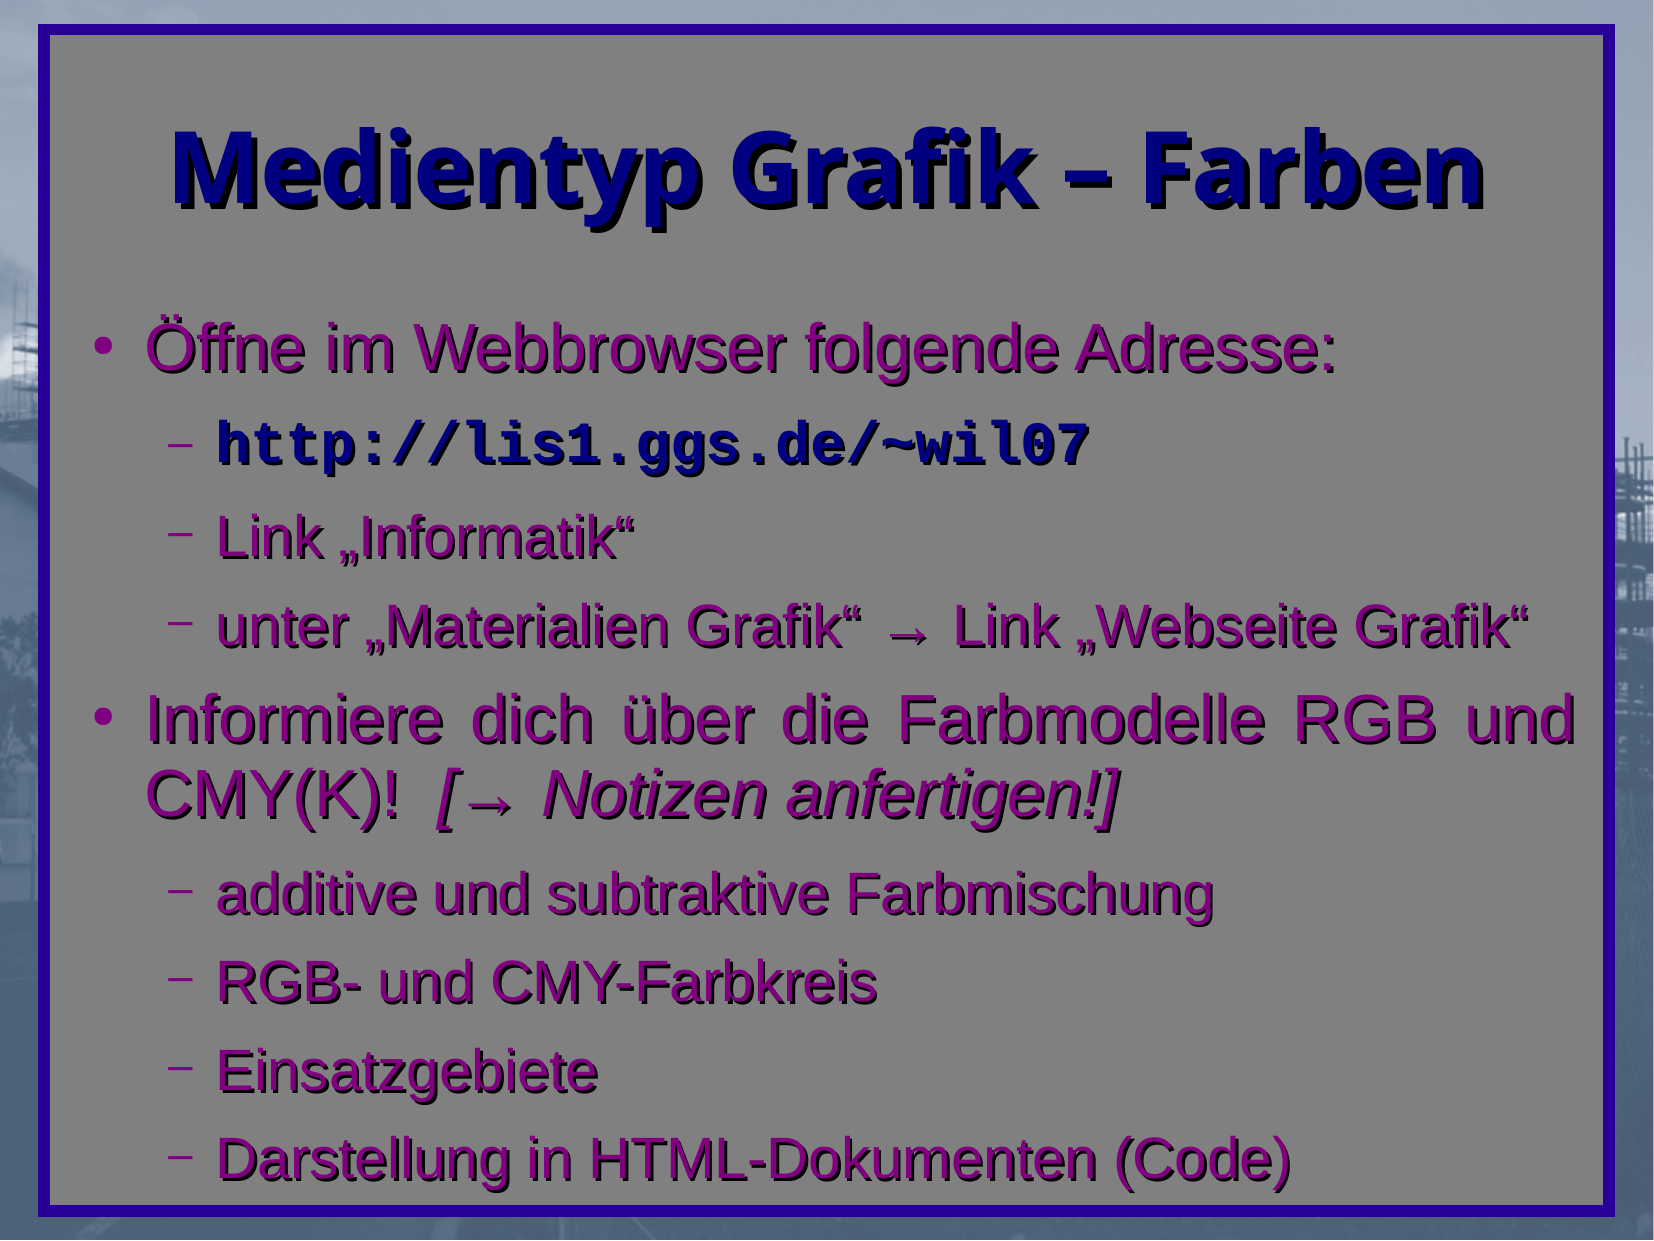

# Medientyp Grafik – Farben
Öffne im Webbrowser folgende Adresse:
http://lis1.ggs.de/~wil07
Link „Informatik“
unter „Materialien Grafik“ → Link „Webseite Grafik“
Informiere dich über die Farbmodelle RGB und CMY(K)! [→ Notizen anfertigen!]
additive und subtraktive Farbmischung
RGB- und CMY-Farbkreis
Einsatzgebiete
Darstellung in HTML-Dokumenten (Code)